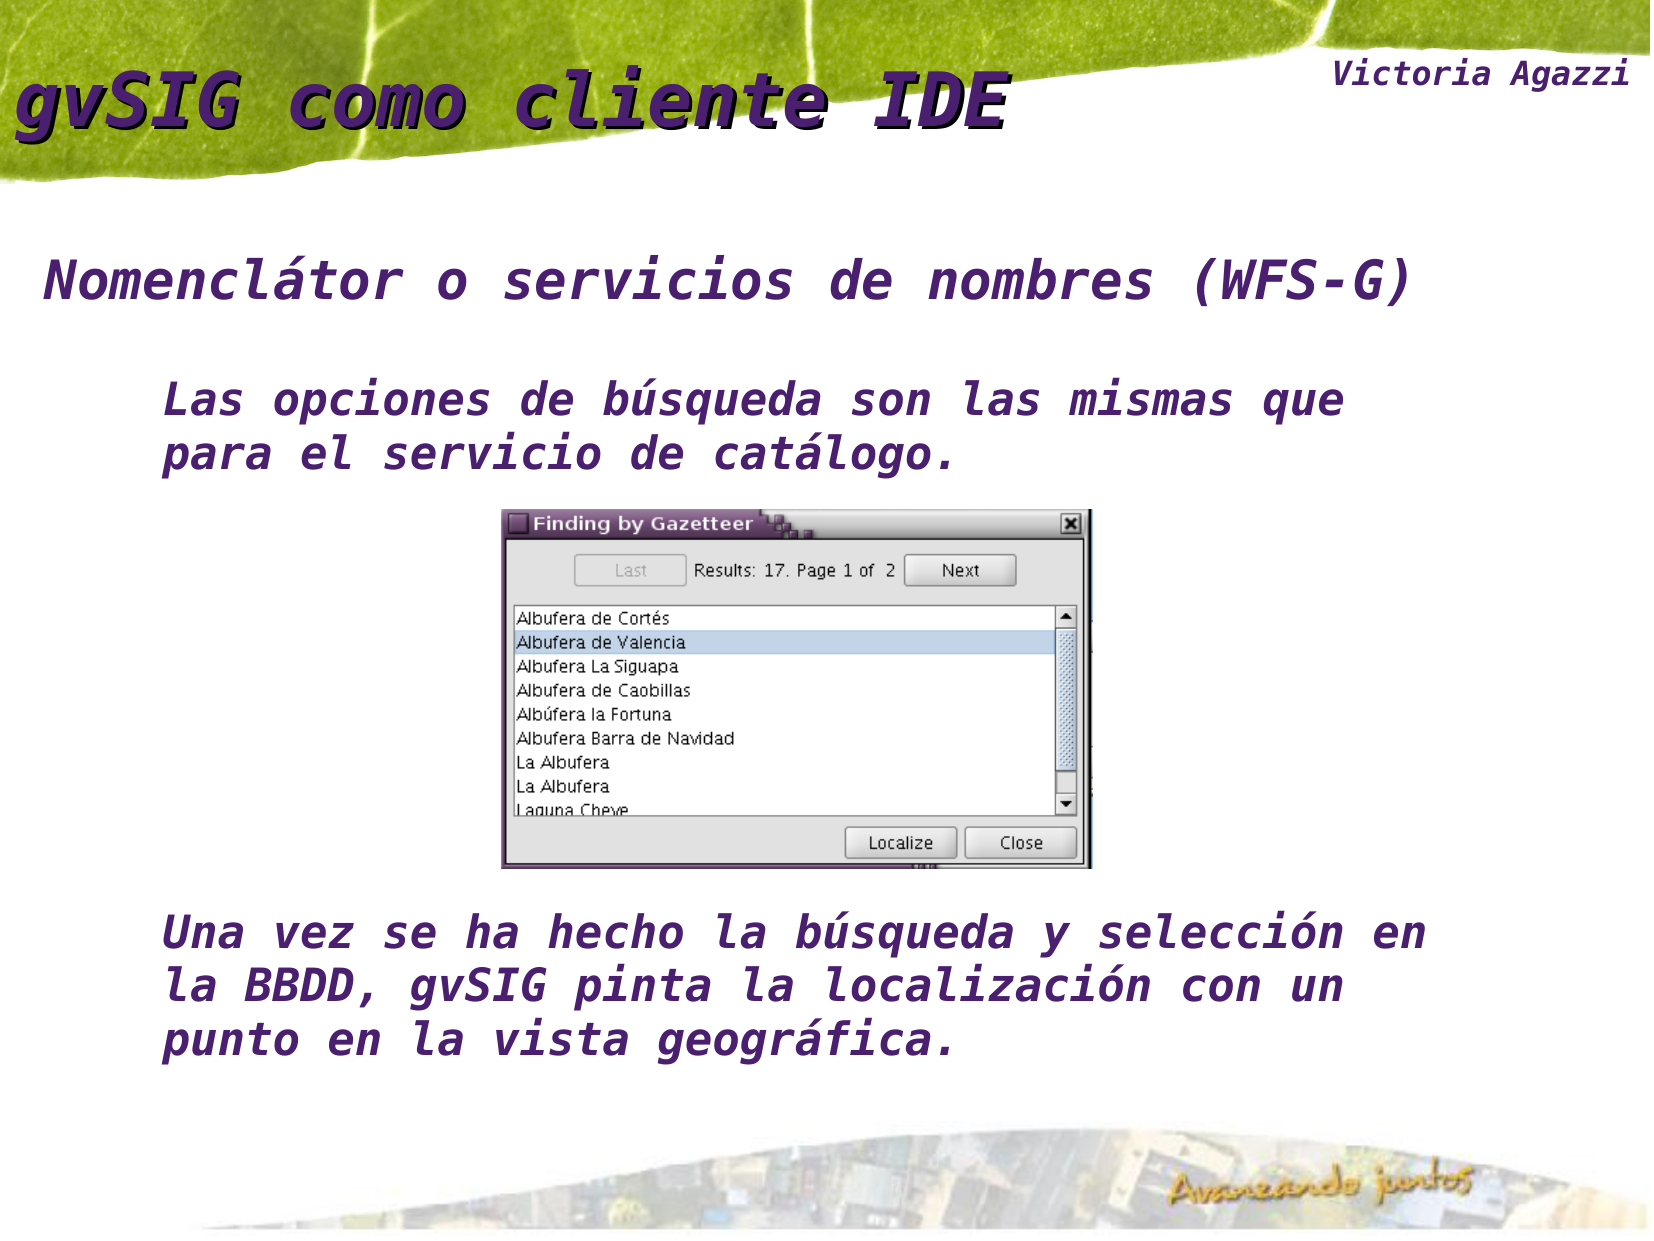

gvSIG como cliente IDE
Victoria Agazzi
Nomenclátor o servicios de nombres (WFS-G)
Las opciones de búsqueda son las mismas que para el servicio de catálogo.
Una vez se ha hecho la búsqueda y selección en la BBDD, gvSIG pinta la localización con un punto en la vista geográfica.